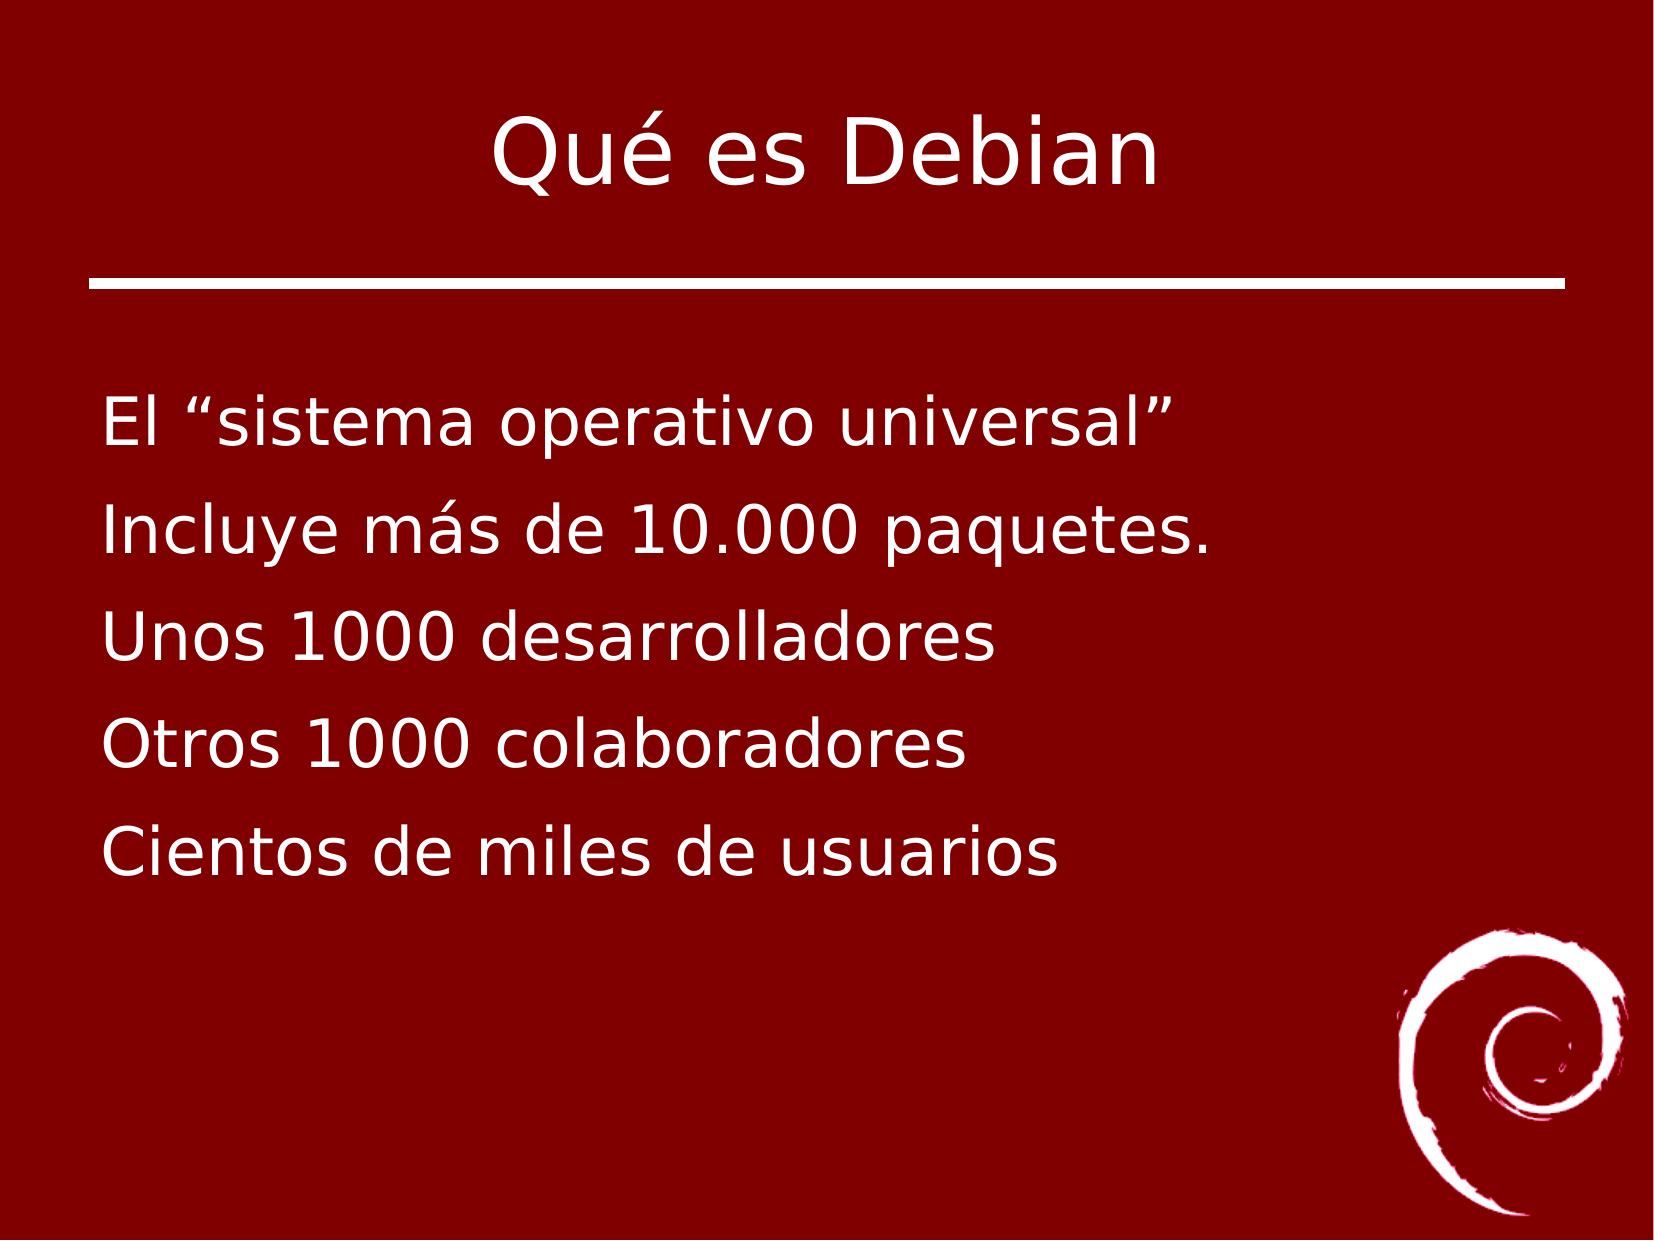

# Qué es Debian
El “sistema operativo universal”
Incluye más de 10.000 paquetes.
Unos 1000 desarrolladores
Otros 1000 colaboradores
Cientos de miles de usuarios